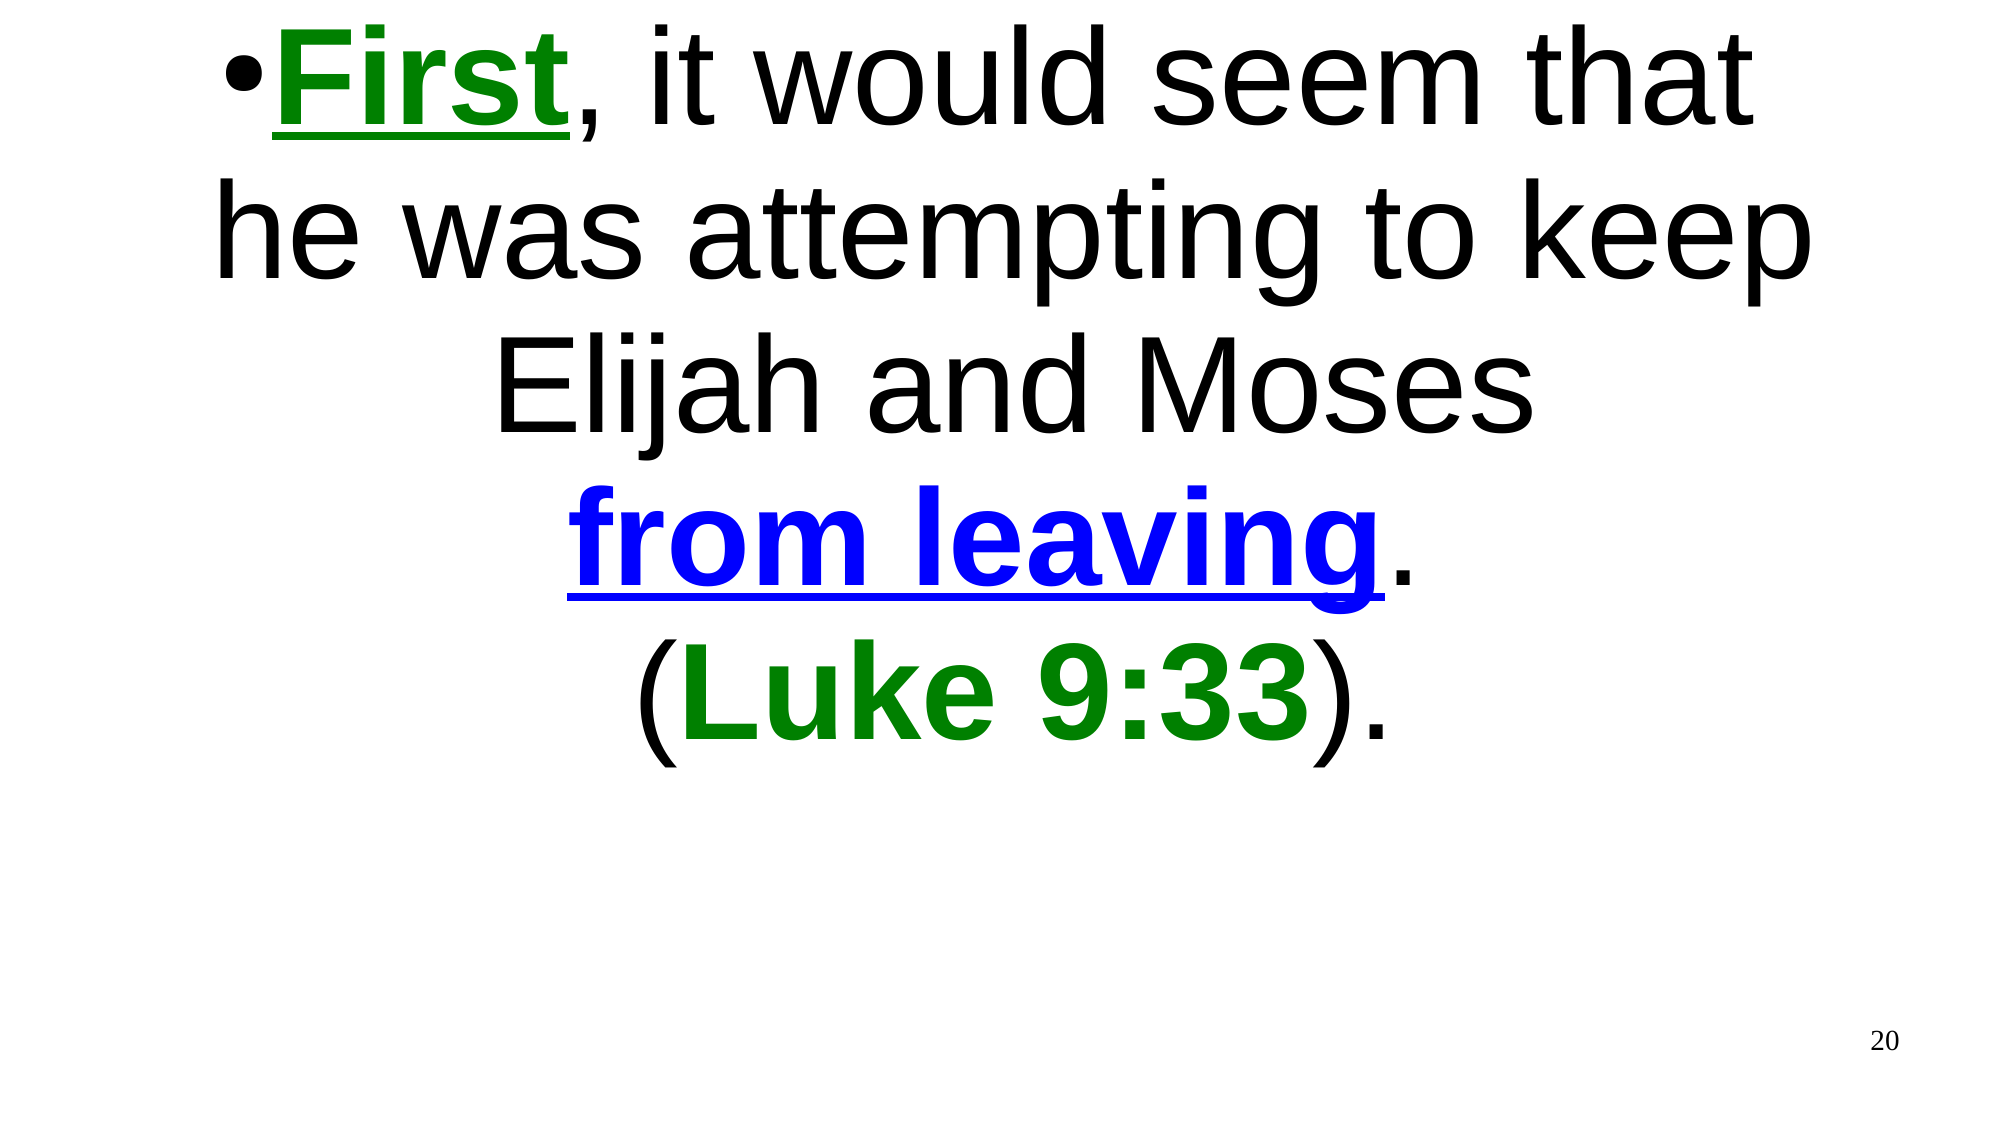

# First, it would seem that he was attempting to keep Elijah and Moses from leaving. (Luke 9:33).
20